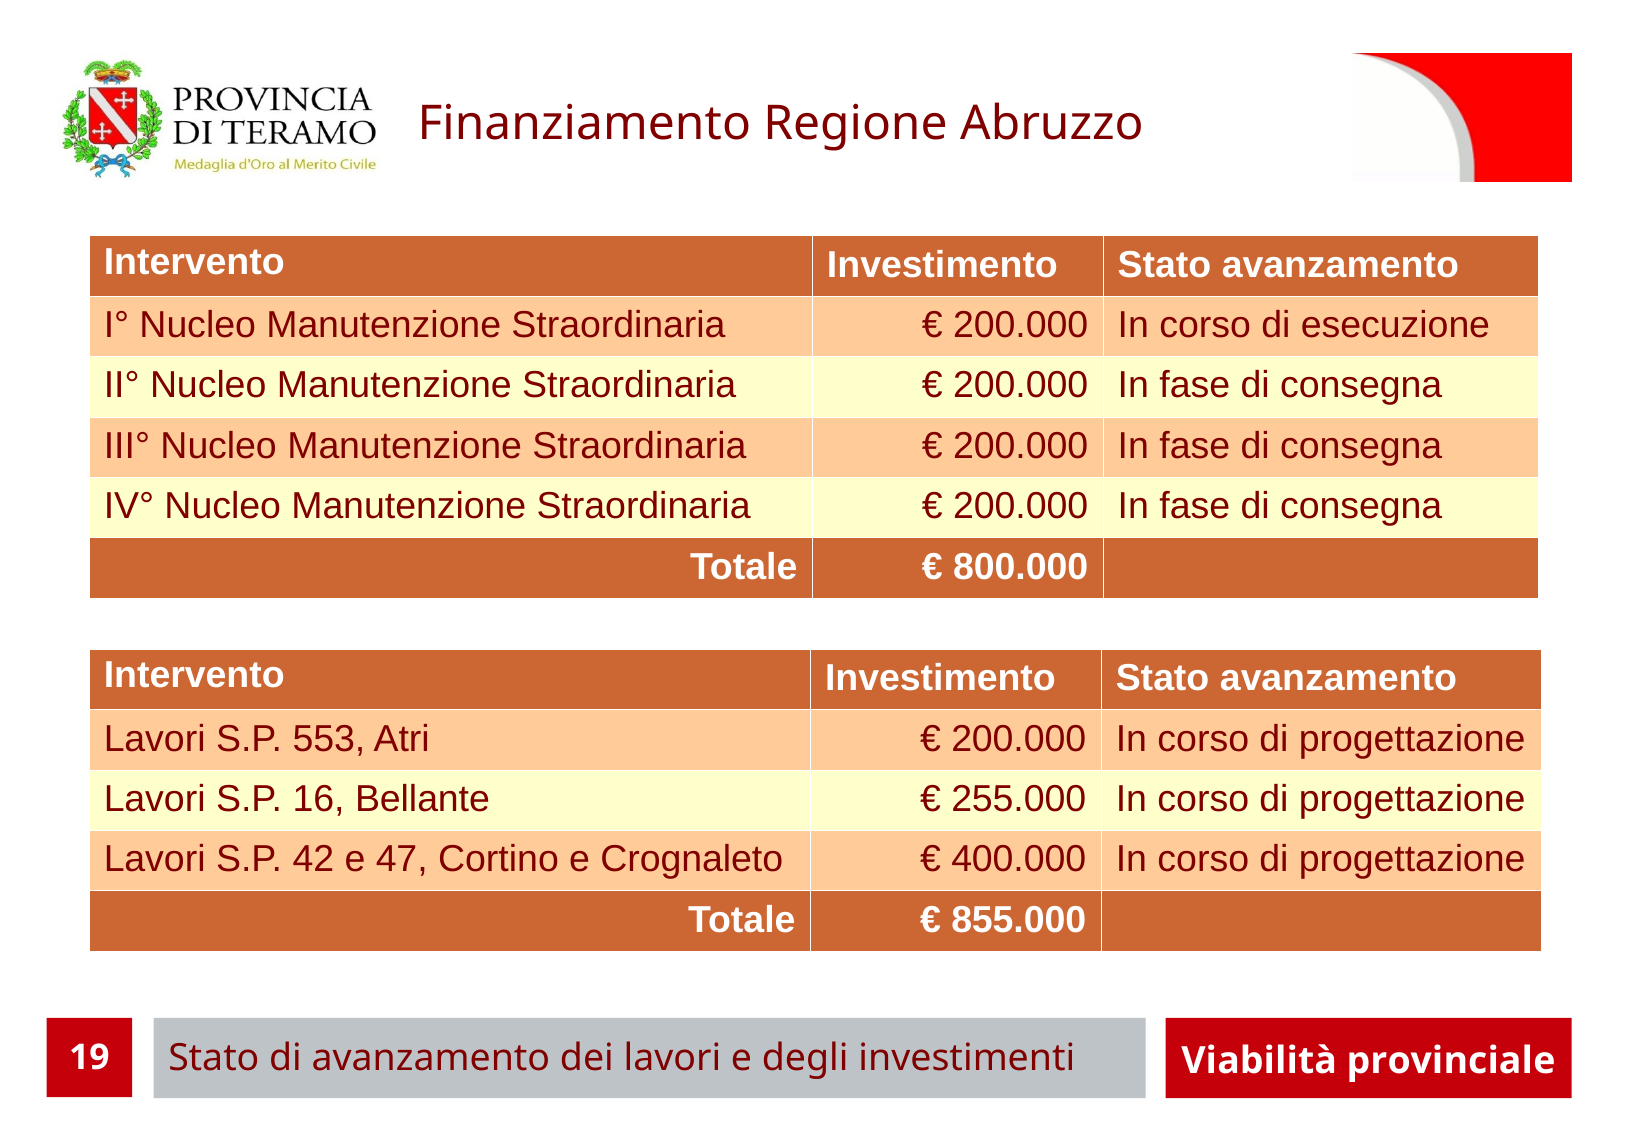

# Finanziamento Regione Abruzzo
| Intervento | Investimento | Stato avanzamento |
| --- | --- | --- |
| I° Nucleo Manutenzione Straordinaria | € 200.000 | In corso di esecuzione |
| II° Nucleo Manutenzione Straordinaria | € 200.000 | In fase di consegna |
| III° Nucleo Manutenzione Straordinaria | € 200.000 | In fase di consegna |
| IV° Nucleo Manutenzione Straordinaria | € 200.000 | In fase di consegna |
| Totale | € 800.000 | |
| Intervento | Investimento | Stato avanzamento |
| --- | --- | --- |
| Lavori S.P. 553, Atri | € 200.000 | In corso di progettazione |
| Lavori S.P. 16, Bellante | € 255.000 | In corso di progettazione |
| Lavori S.P. 42 e 47, Cortino e Crognaleto | € 400.000 | In corso di progettazione |
| Totale | € 855.000 | |
19